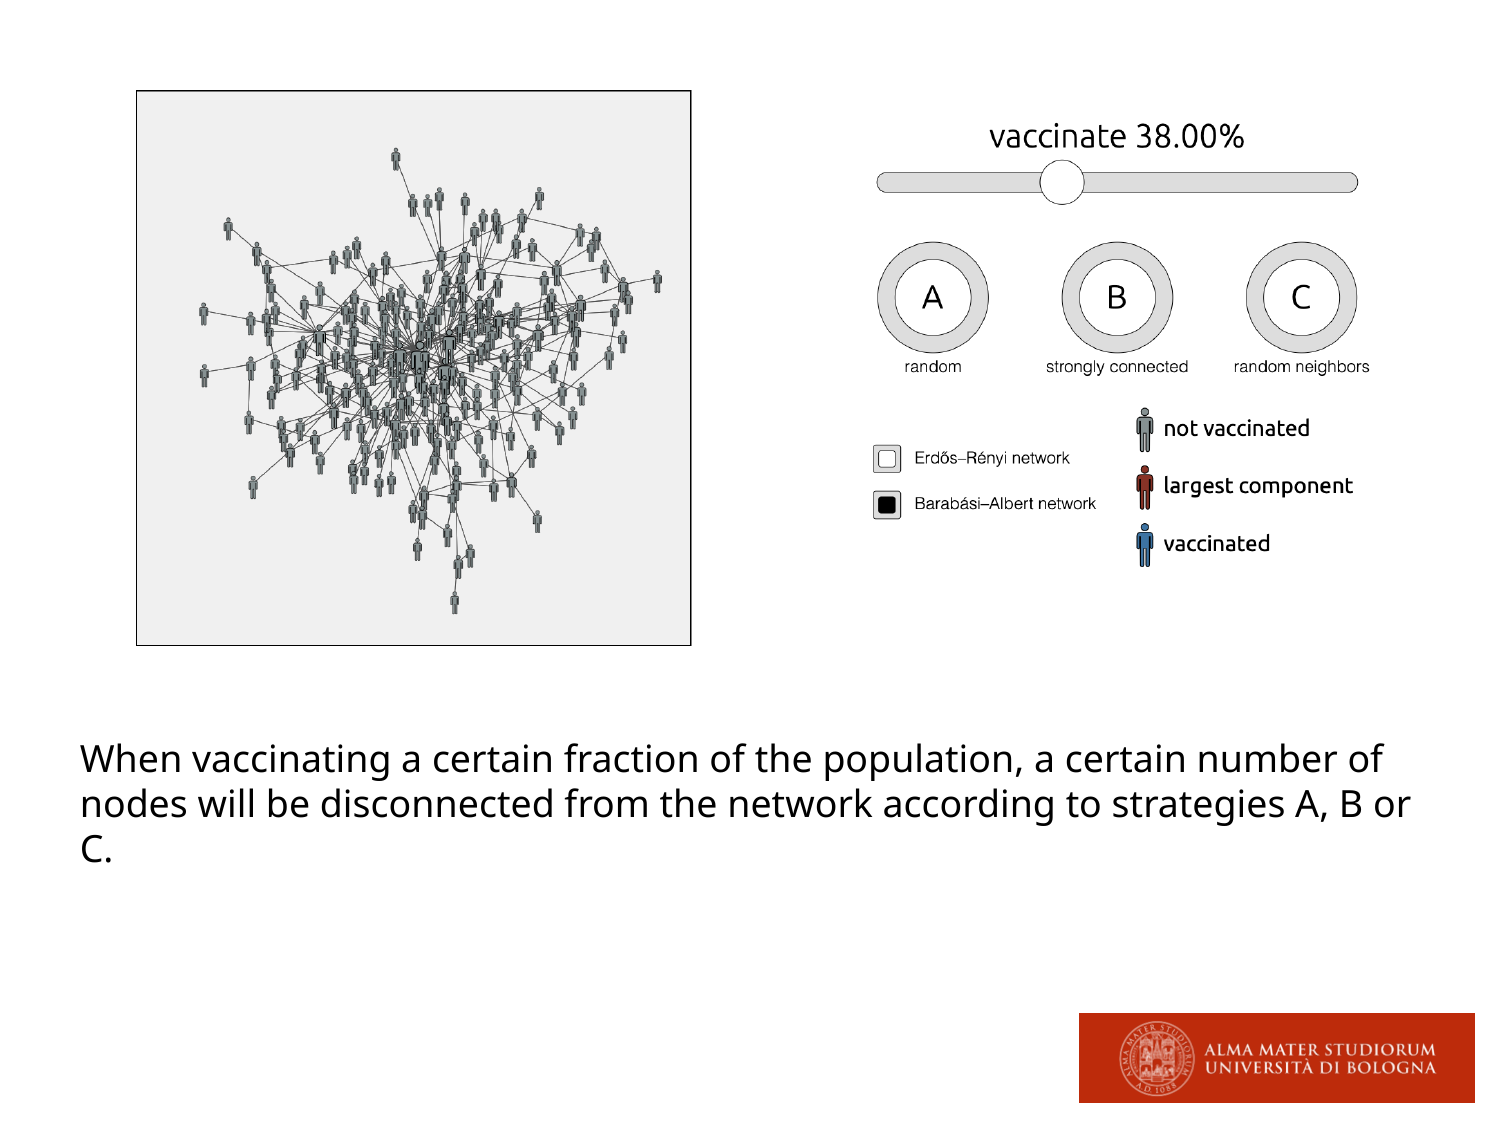

#
When vaccinating a certain fraction of the population, a certain number of nodes will be disconnected from the network according to strategies A, B or C.